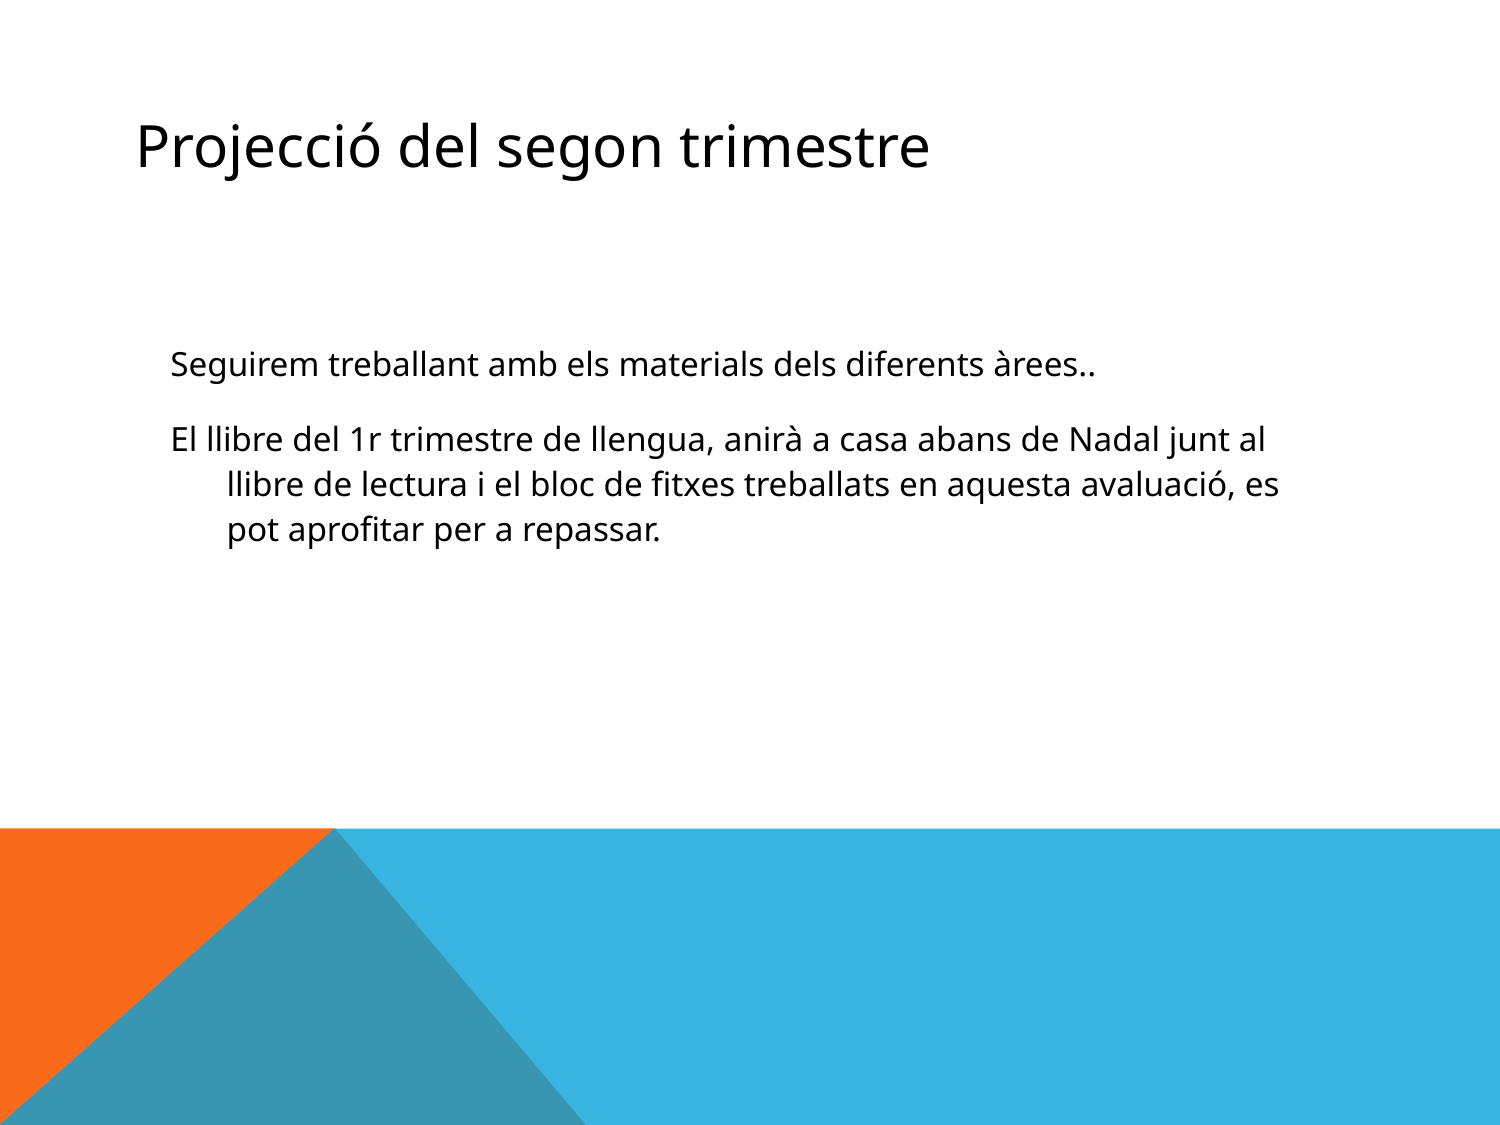

# Projecció del segon trimestre
Seguirem treballant amb els materials dels diferents àrees..
El llibre del 1r trimestre de llengua, anirà a casa abans de Nadal junt al llibre de lectura i el bloc de fitxes treballats en aquesta avaluació, es pot aprofitar per a repassar.